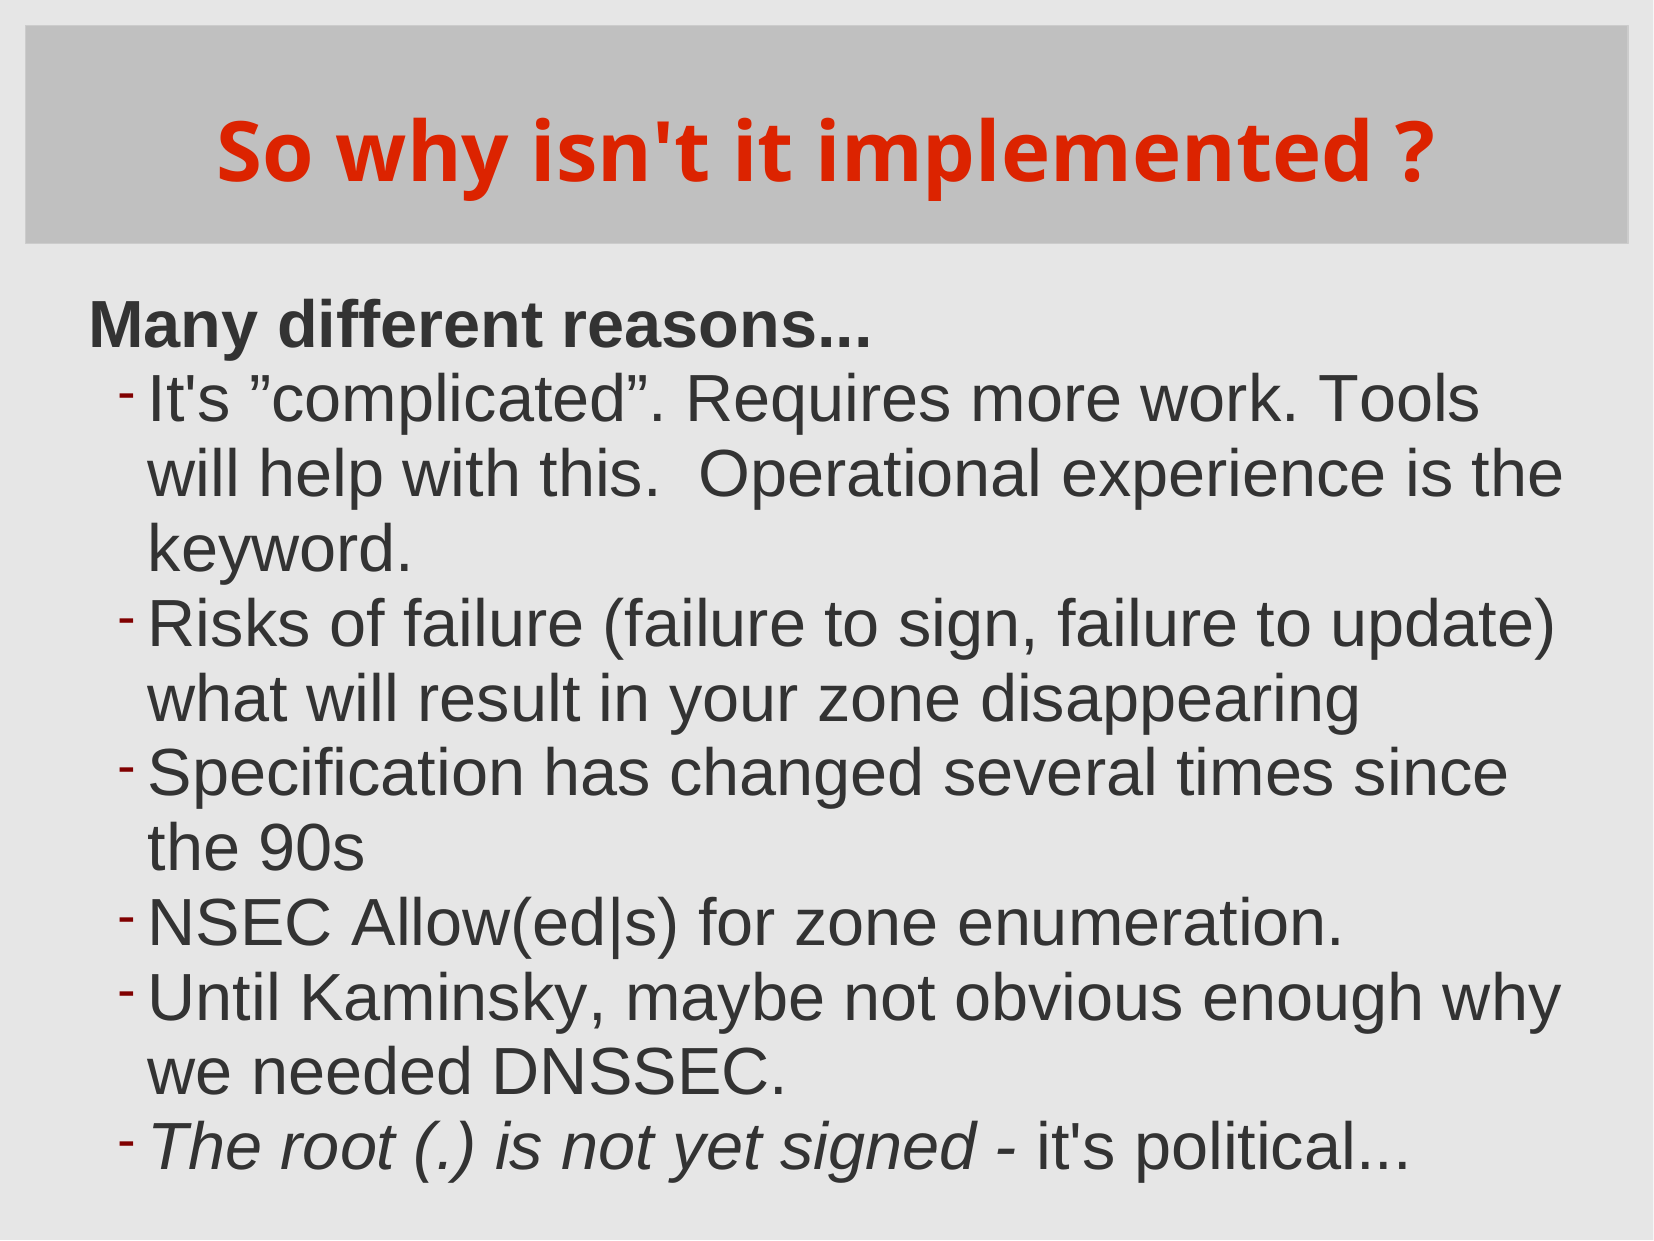

# So why isn't it implemented ?
Many different reasons...
It's ”complicated”. Requires more work. Tools will help with this. Operational experience is the keyword.
Risks of failure (failure to sign, failure to update) what will result in your zone disappearing
Specification has changed several times since the 90s
NSEC Allow(ed|s) for zone enumeration.
Until Kaminsky, maybe not obvious enough why we needed DNSSEC.
The root (.) is not yet signed - it's political...